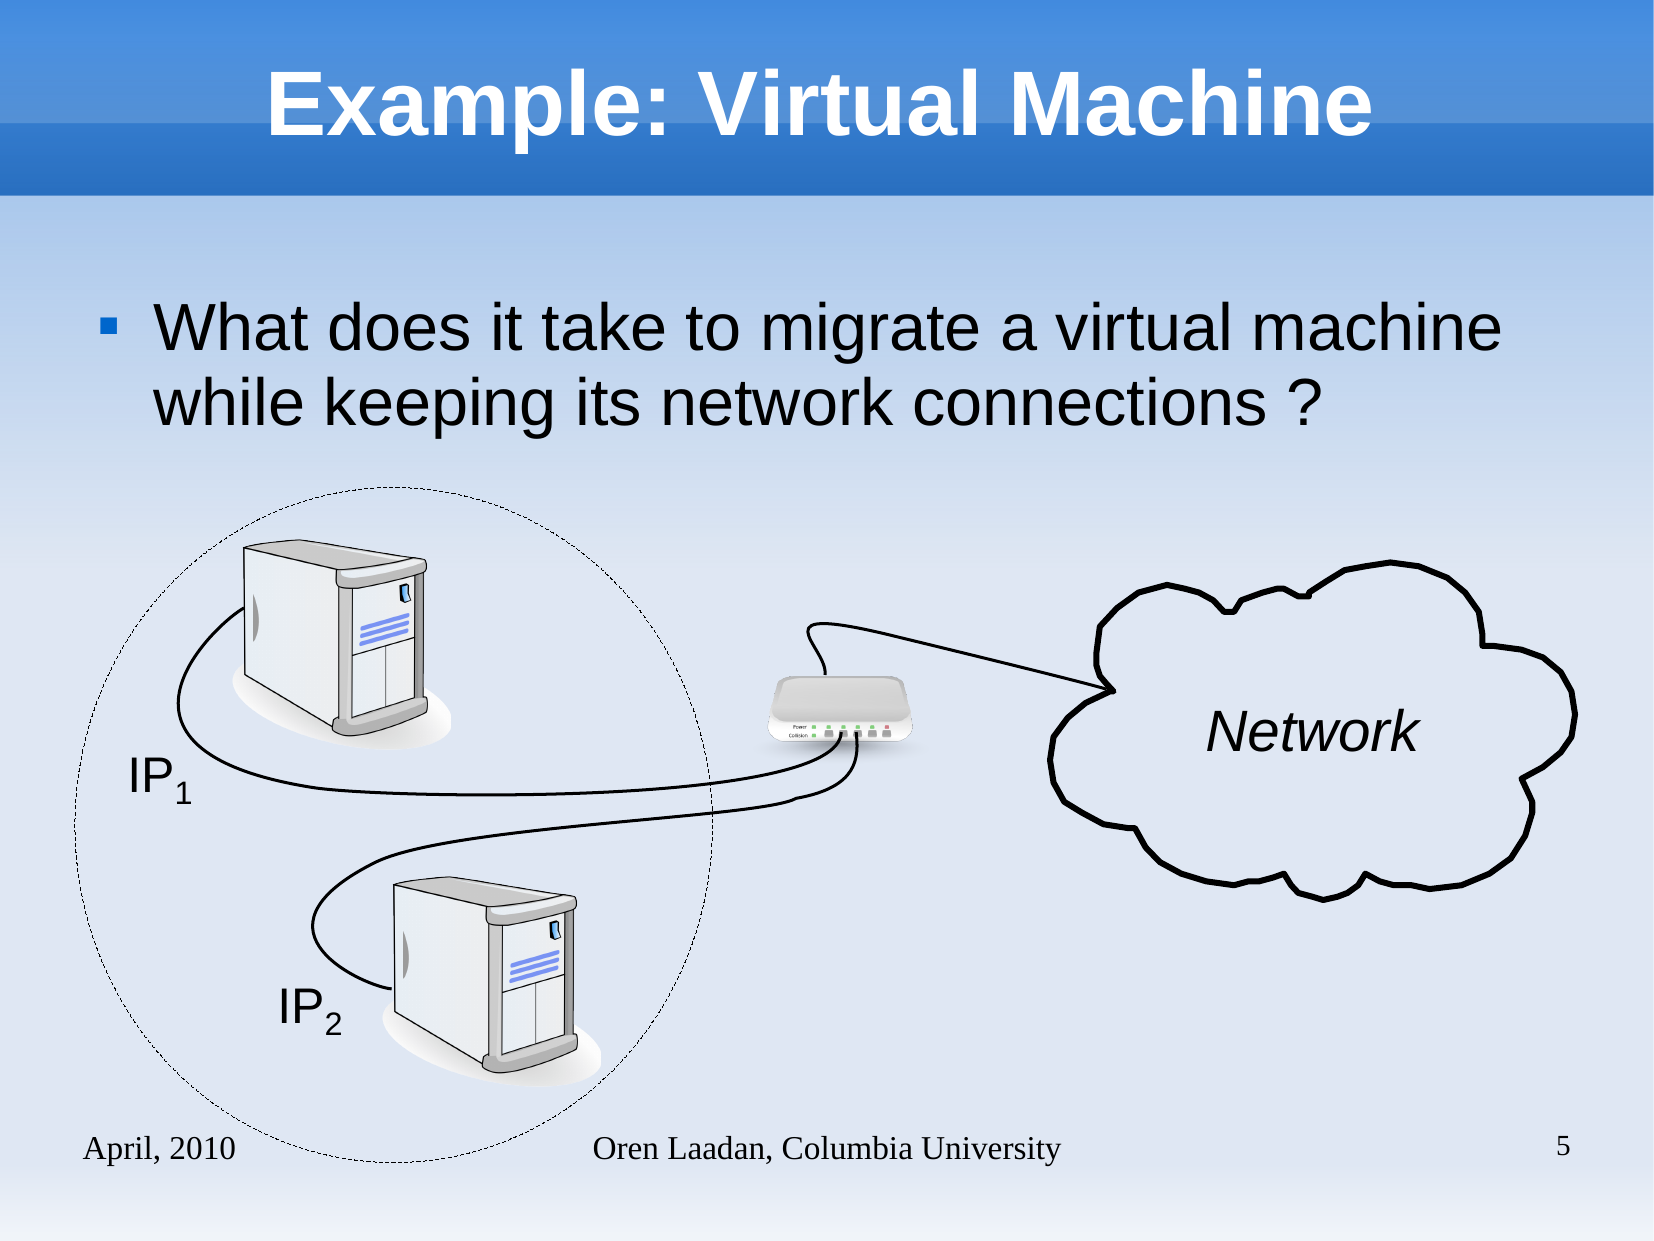

# Example: Virtual Machine
What does it take to migrate a virtual machine while keeping its network connections ?
Network
IP1
IP2
5